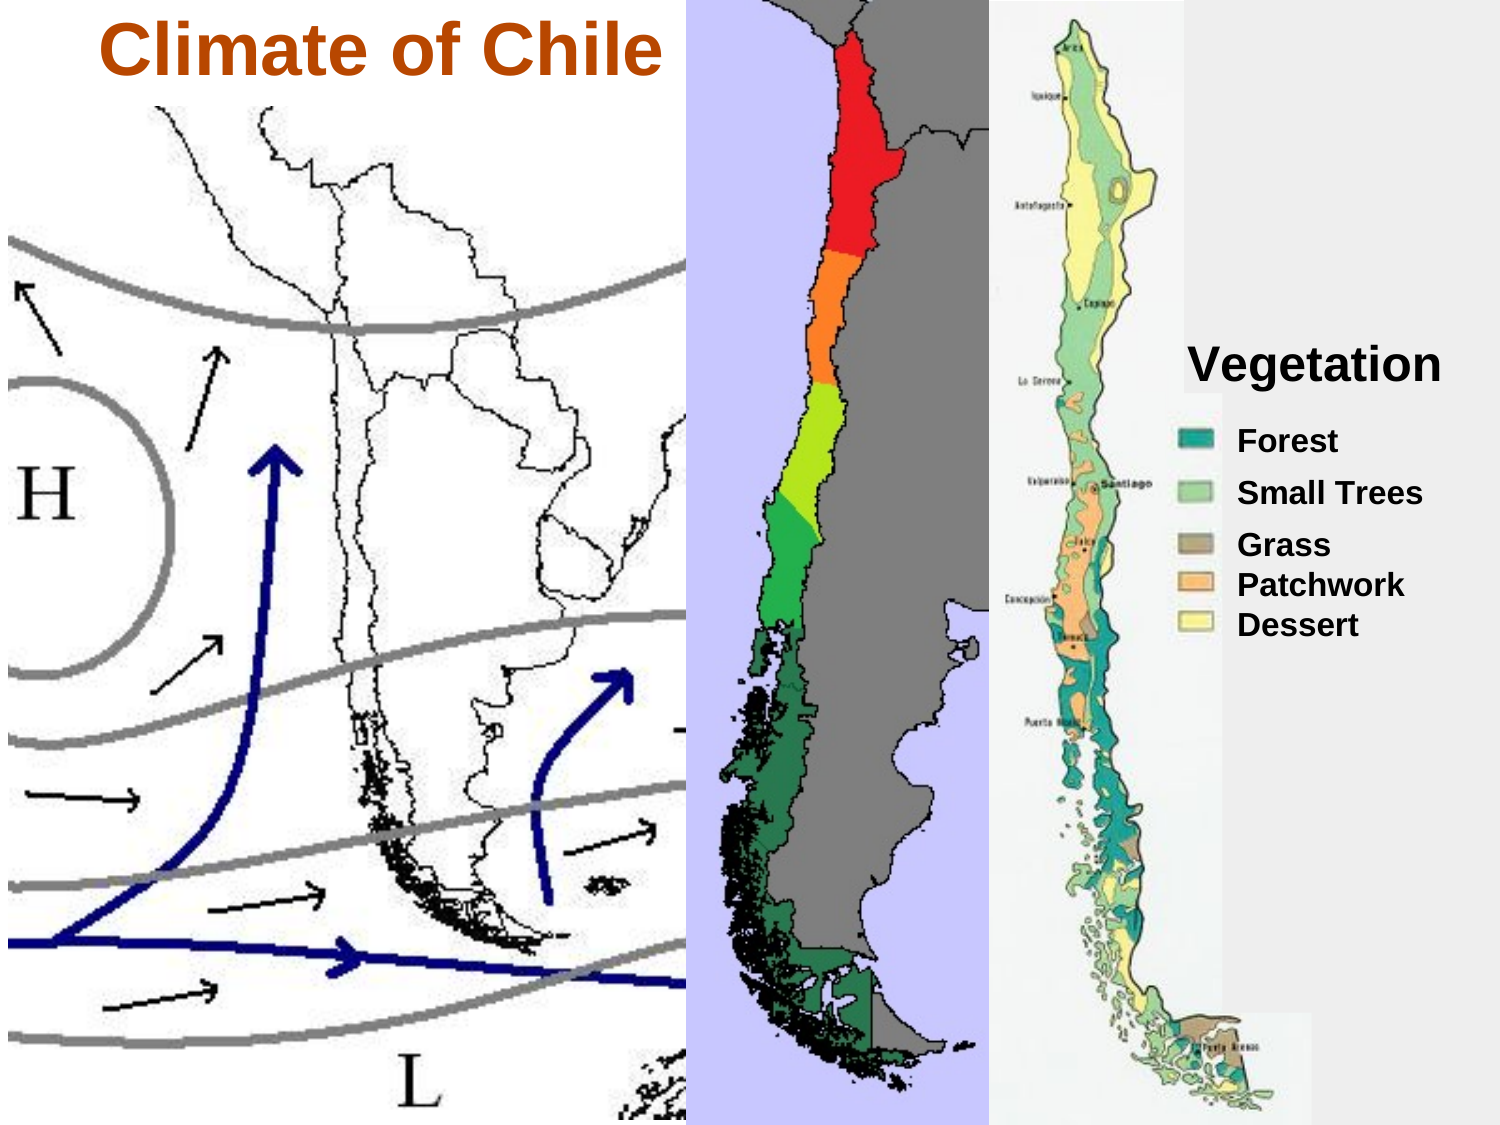

Climate of Chile
Vegetation
Forest
Small Trees
Grass
Patchwork
Dessert